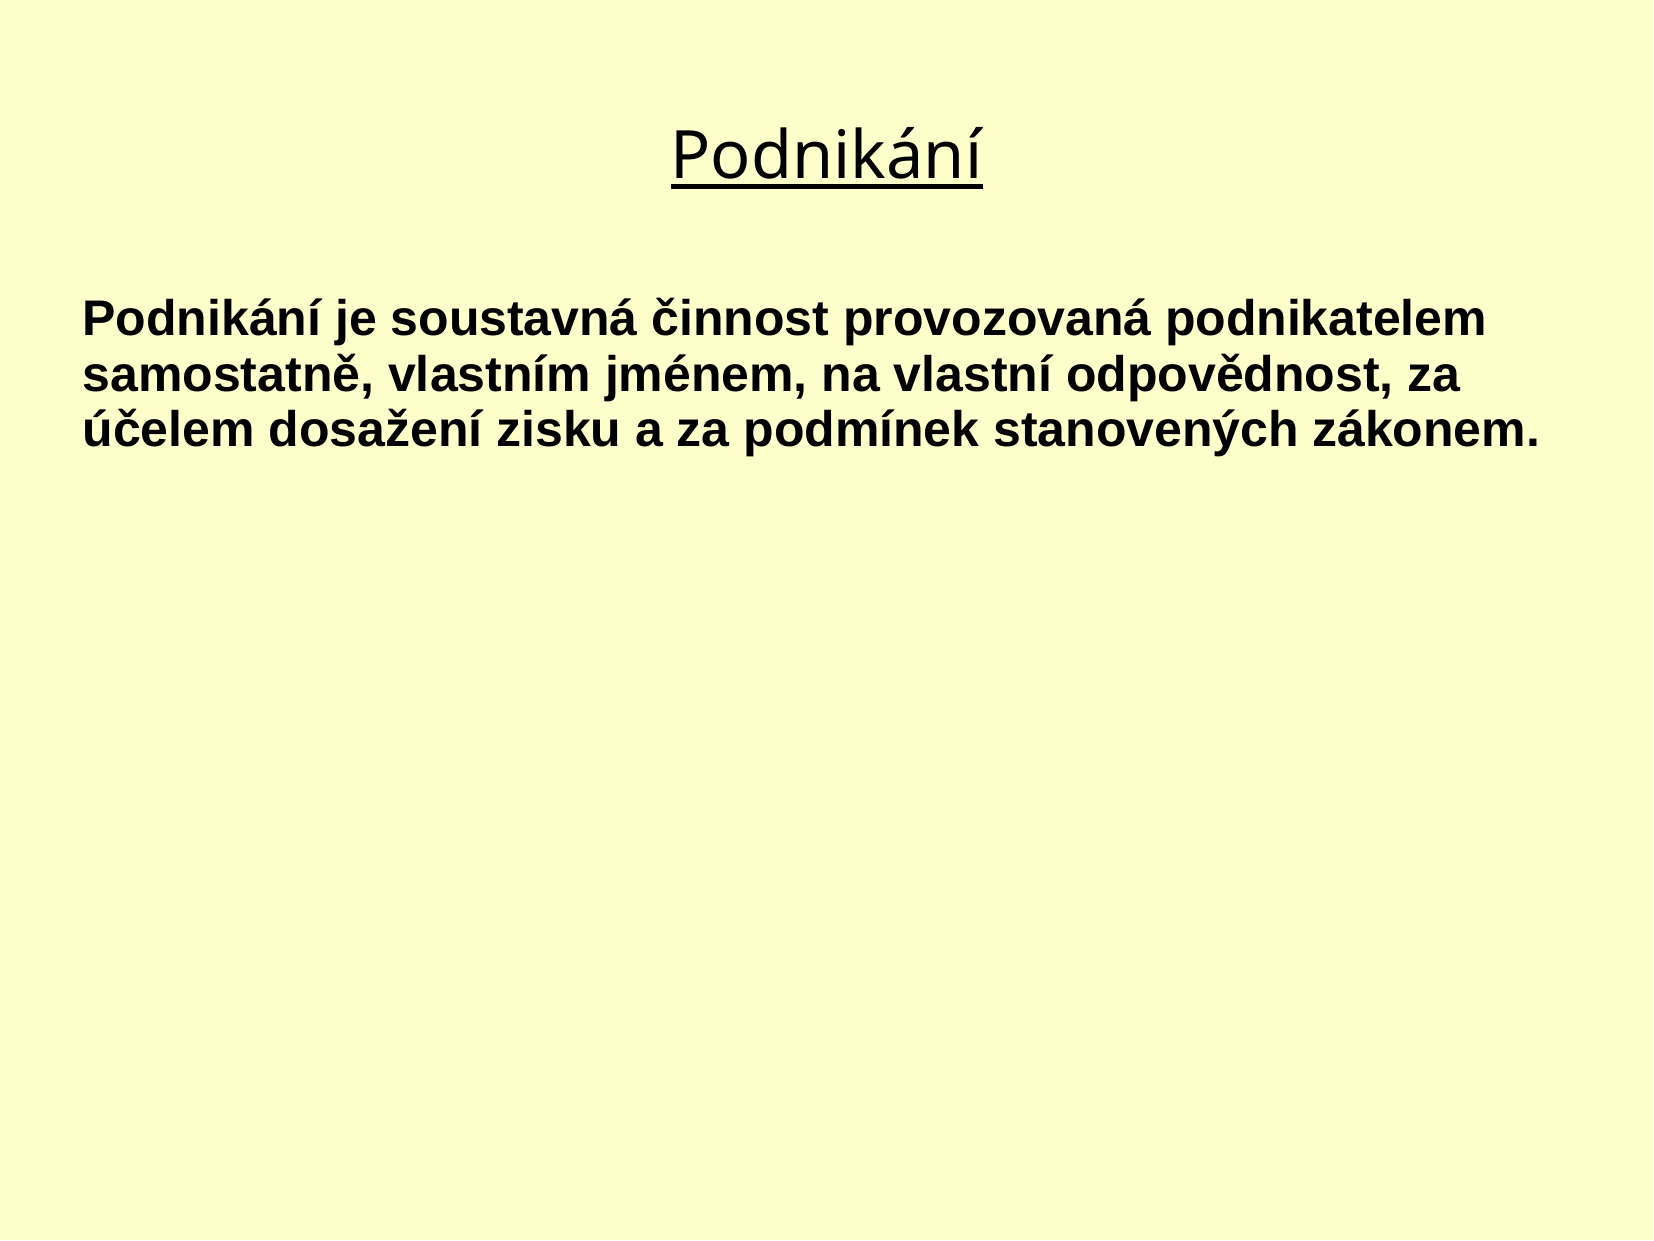

# Podnikání
Podnikání je soustavná činnost provozovaná podnikatelem samostatně, vlastním jménem, na vlastní odpovědnost, za účelem dosažení zisku a za podmínek stanovených zákonem.